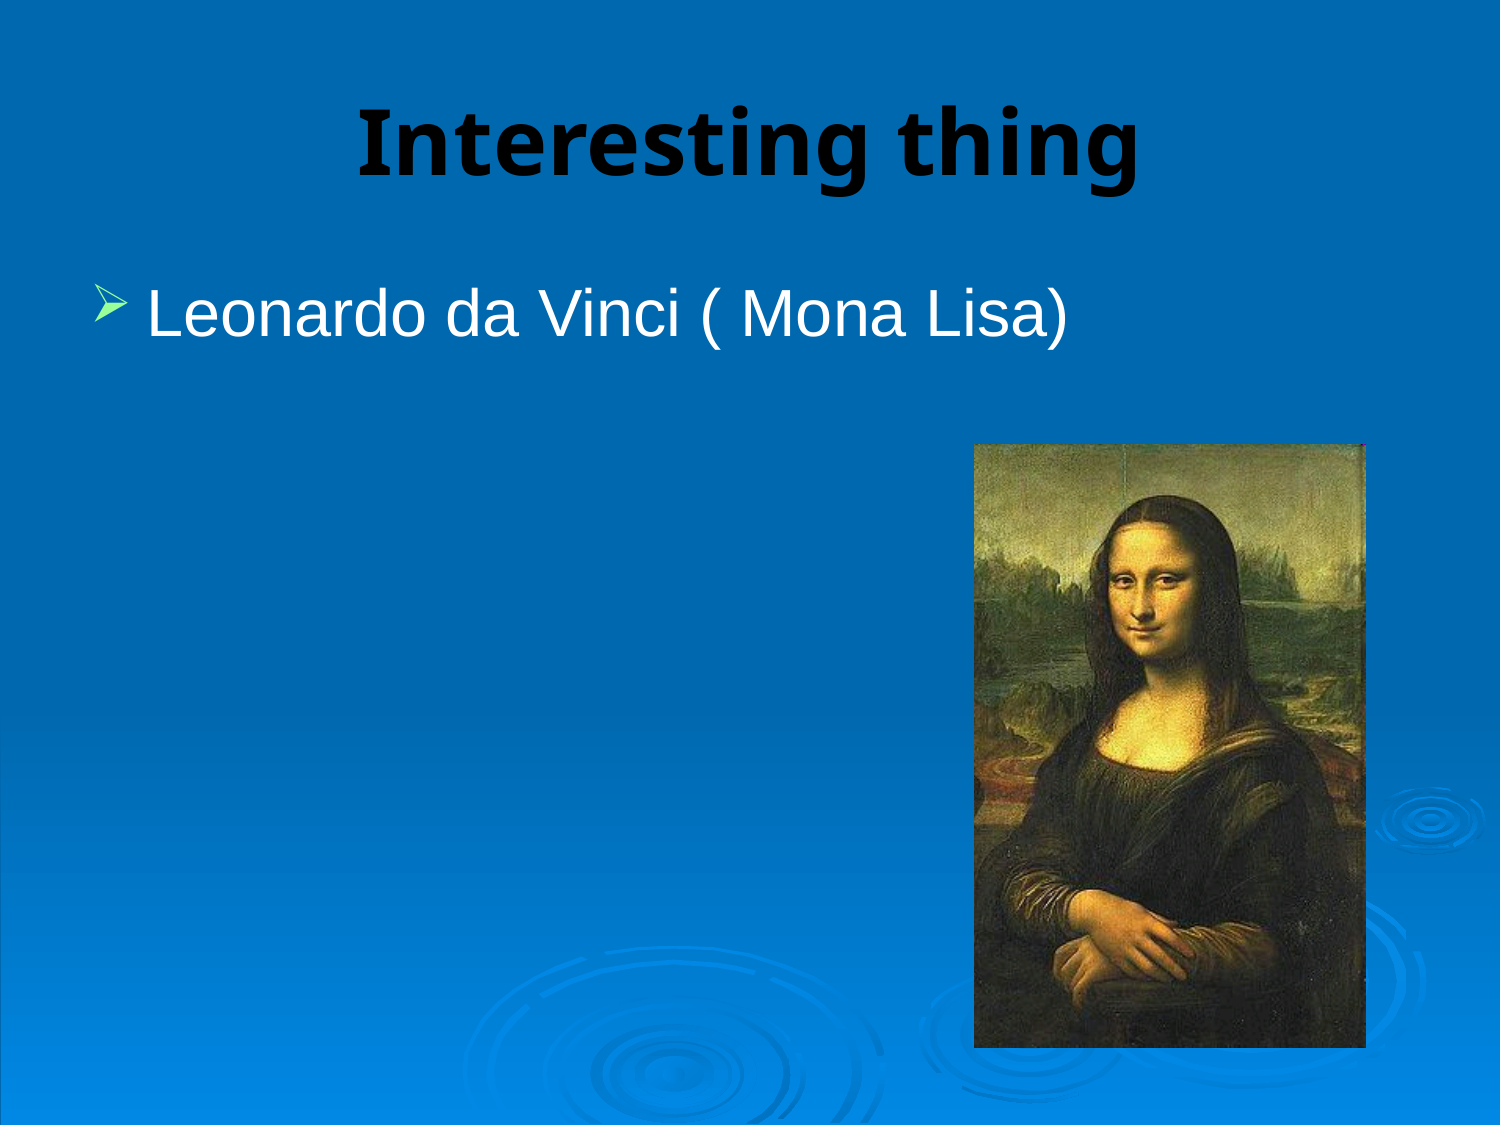

# Interesting thing
Leonardo da Vinci ( Mona Lisa)